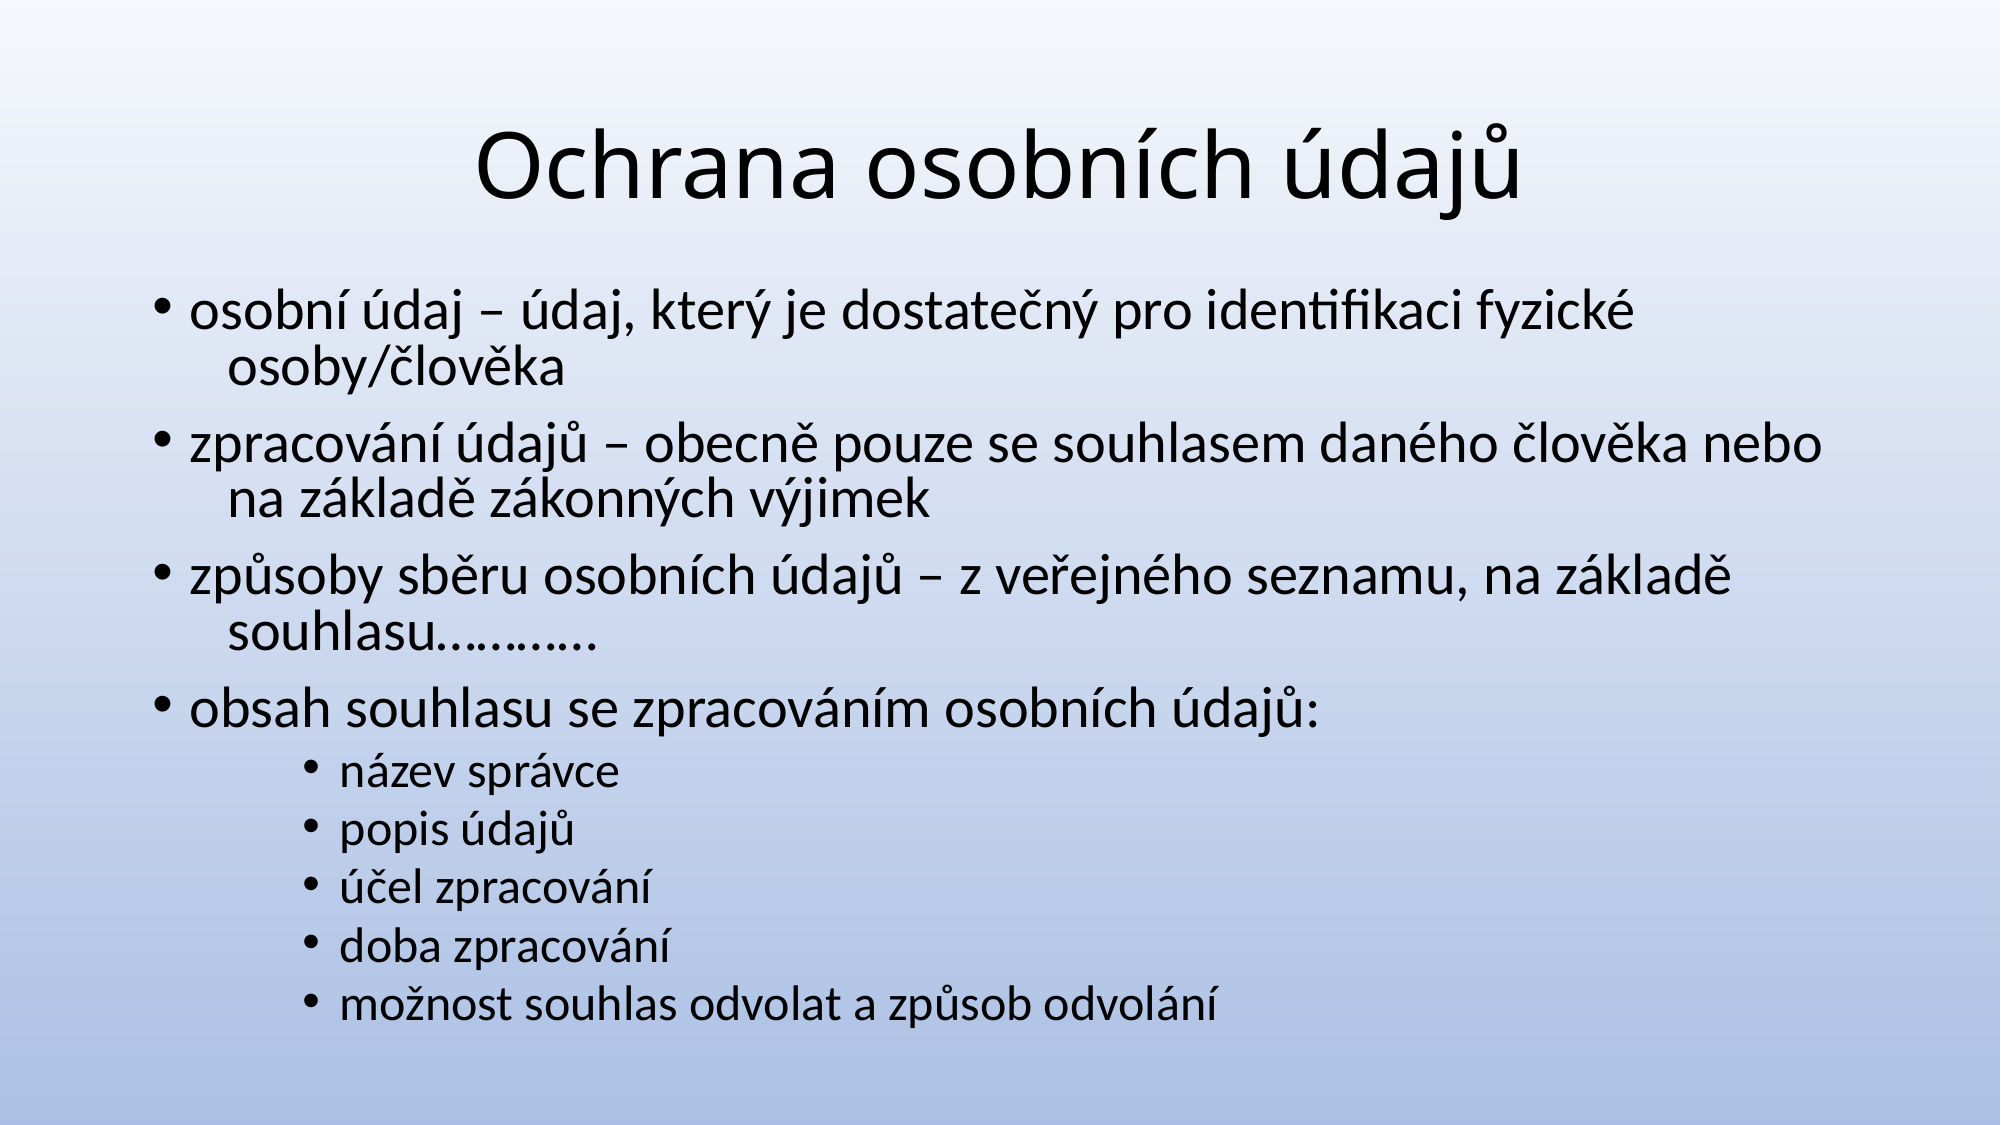

# Ochrana osobních údajů
osobní údaj – údaj, který je dostatečný pro identifikaci fyzické osoby/člověka
zpracování údajů – obecně pouze se souhlasem daného člověka nebo na základě zákonných výjimek
způsoby sběru osobních údajů – z veřejného seznamu, na základě souhlasu…………
obsah souhlasu se zpracováním osobních údajů:
název správce
popis údajů
účel zpracování
doba zpracování
možnost souhlas odvolat a způsob odvolání